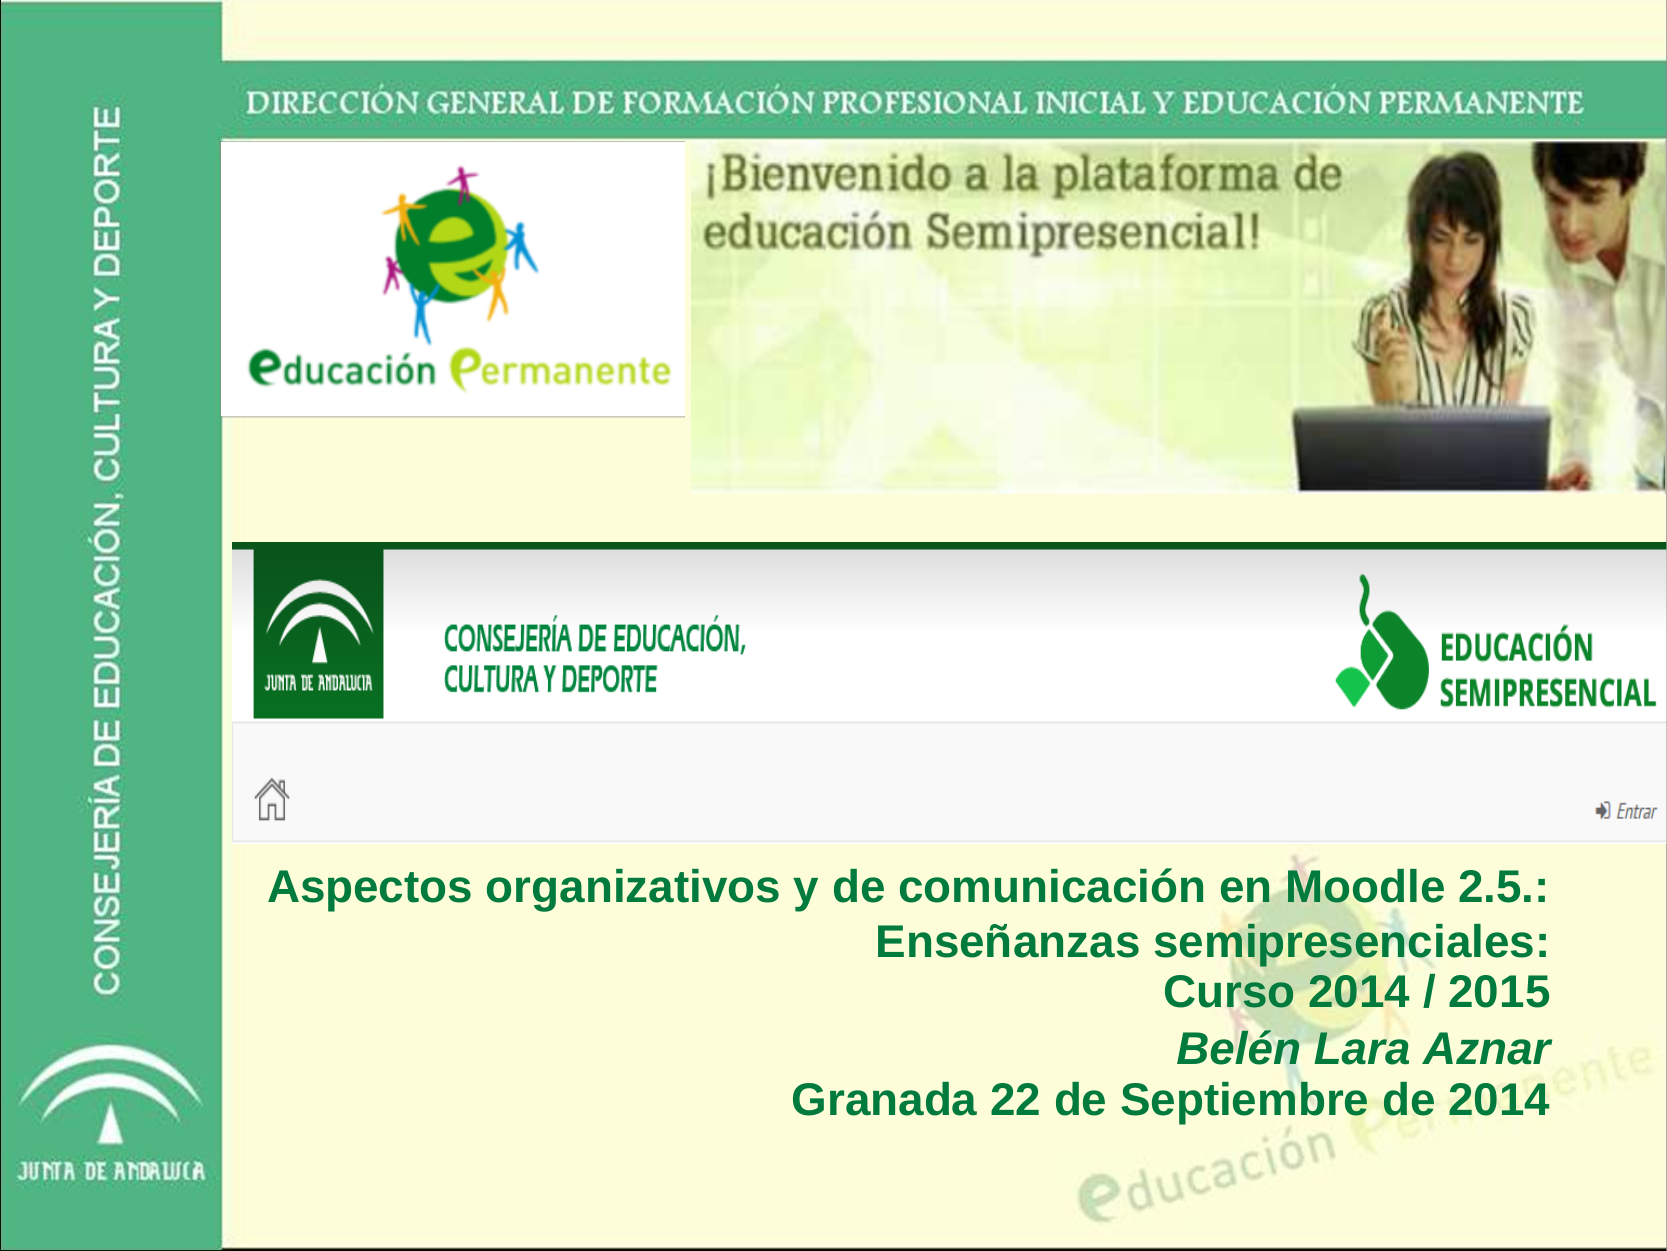

Aspectos organizativos y de comunicación en Moodle 2.5.:
Enseñanzas semipresenciales:
Curso 2014 / 2015
Belén Lara Aznar
Granada 22 de Septiembre de 2014